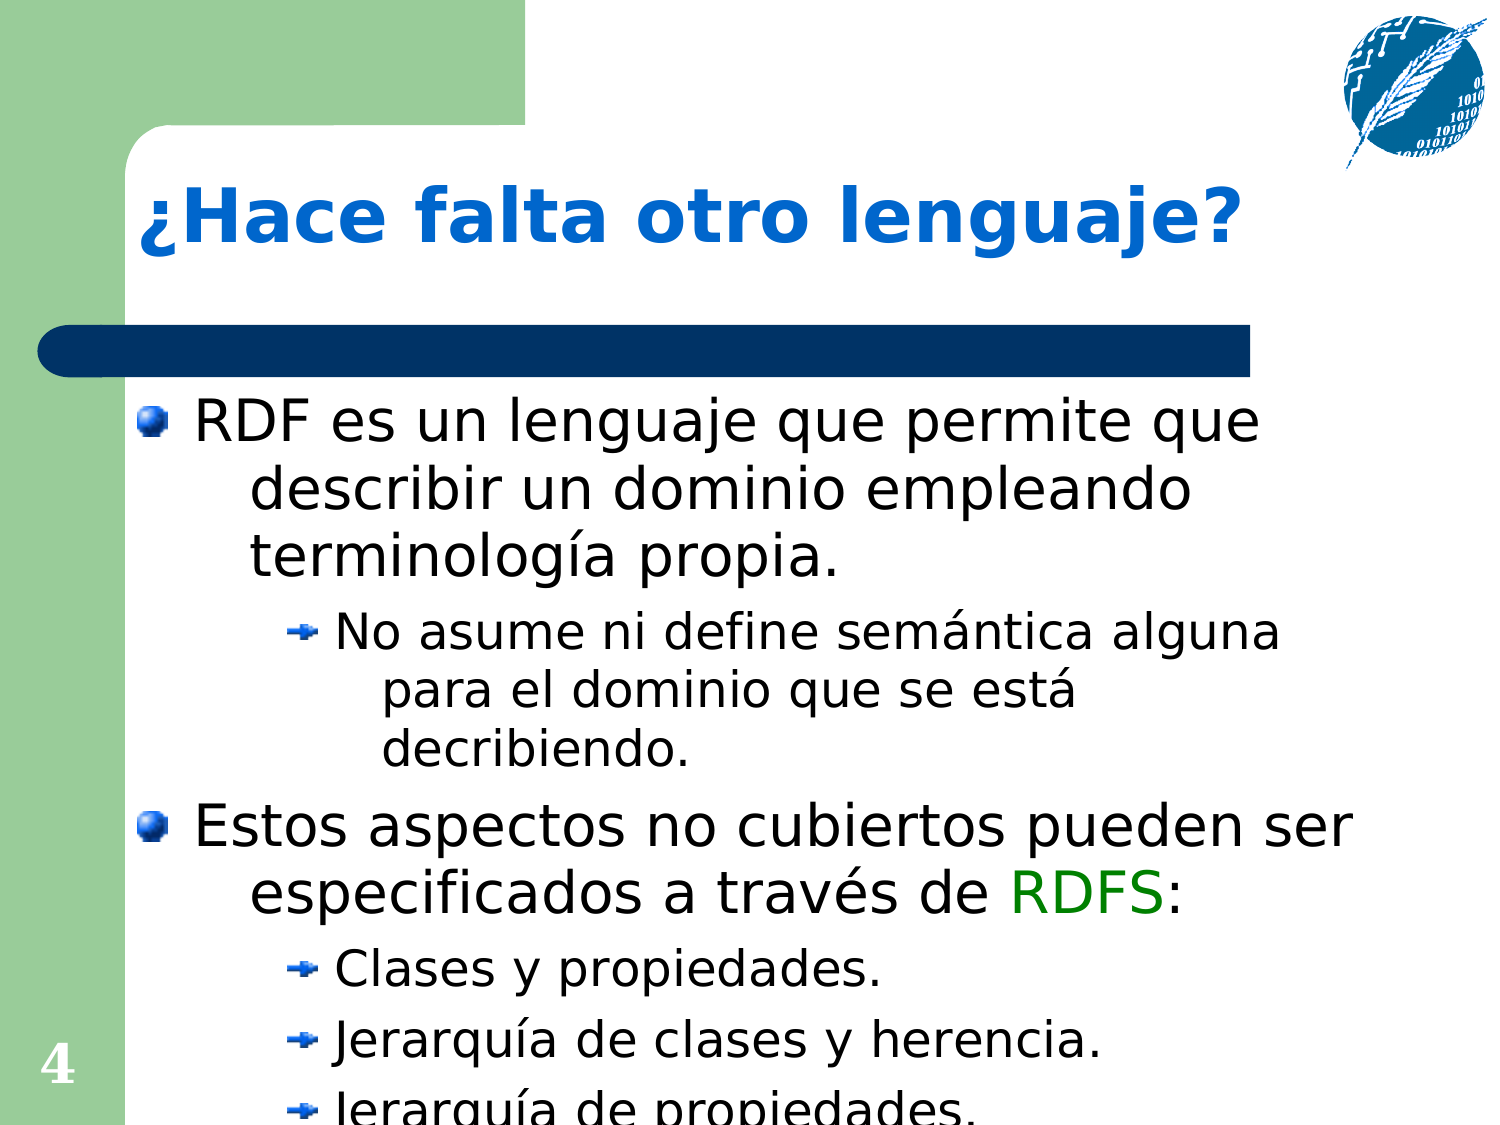

# ¿Hace falta otro lenguaje?
RDF es un lenguaje que permite que describir un dominio empleando terminología propia.
No asume ni define semántica alguna para el dominio que se está decribiendo.
Estos aspectos no cubiertos pueden ser especificados a través de RDFS:
Clases y propiedades.
Jerarquía de clases y herencia.
Jerarquía de propiedades.
4